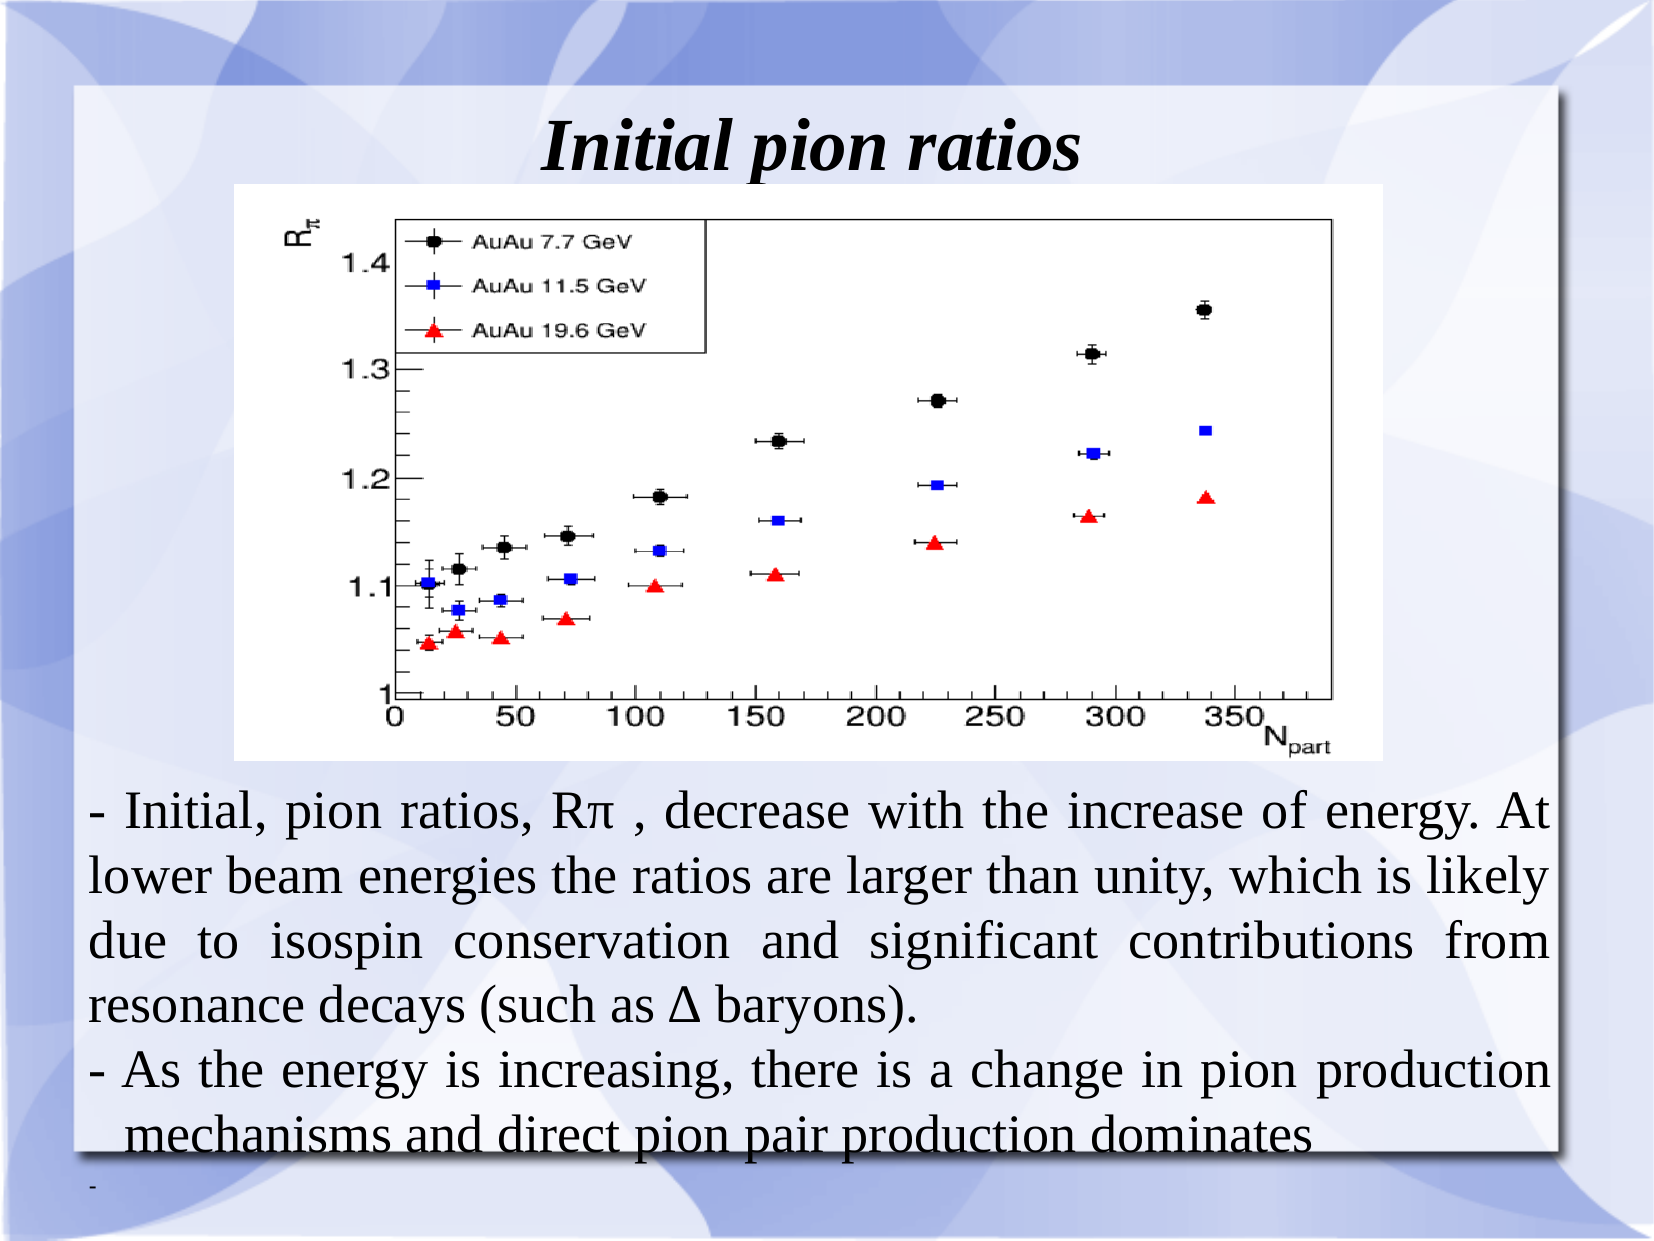

# Initial pion ratios
- Initial, pion ratios, Rπ , decrease with the increase of energy. At lower beam energies the ratios are larger than unity, which is likely due to isospin conservation and significant contributions from resonance decays (such as ∆ baryons).
- As the energy is increasing, there is a change in pion production mechanisms and direct pion pair production dominates